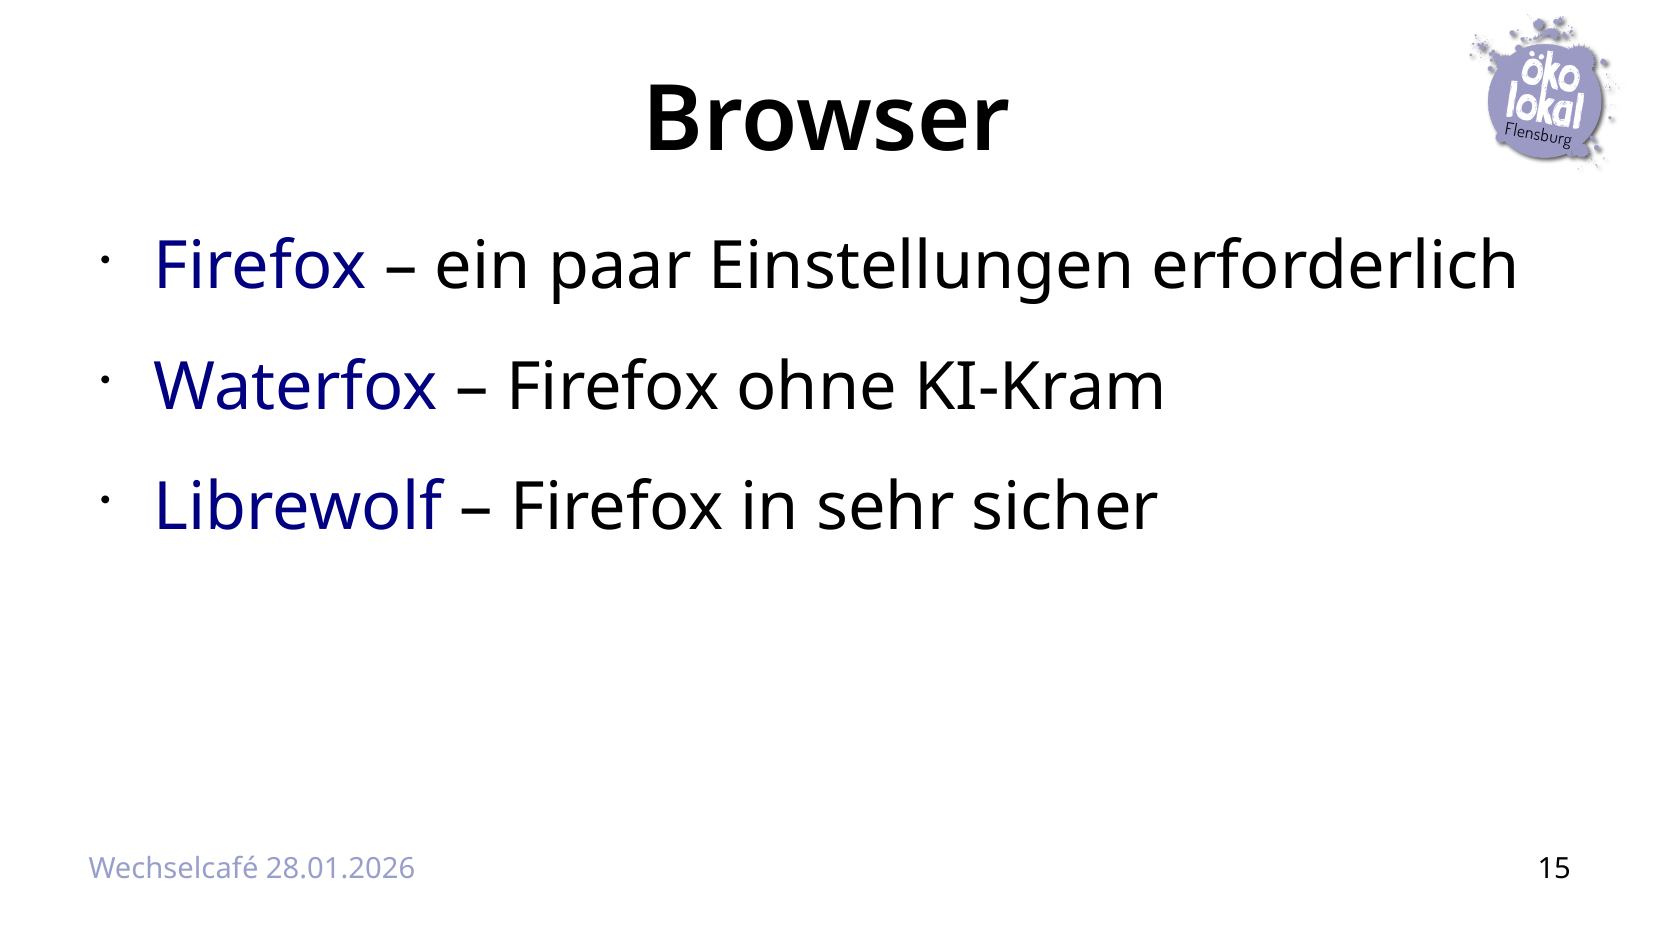

# Browser
Firefox – ein paar Einstellungen erforderlich
Waterfox – Firefox ohne KI-Kram
Librewolf – Firefox in sehr sicher